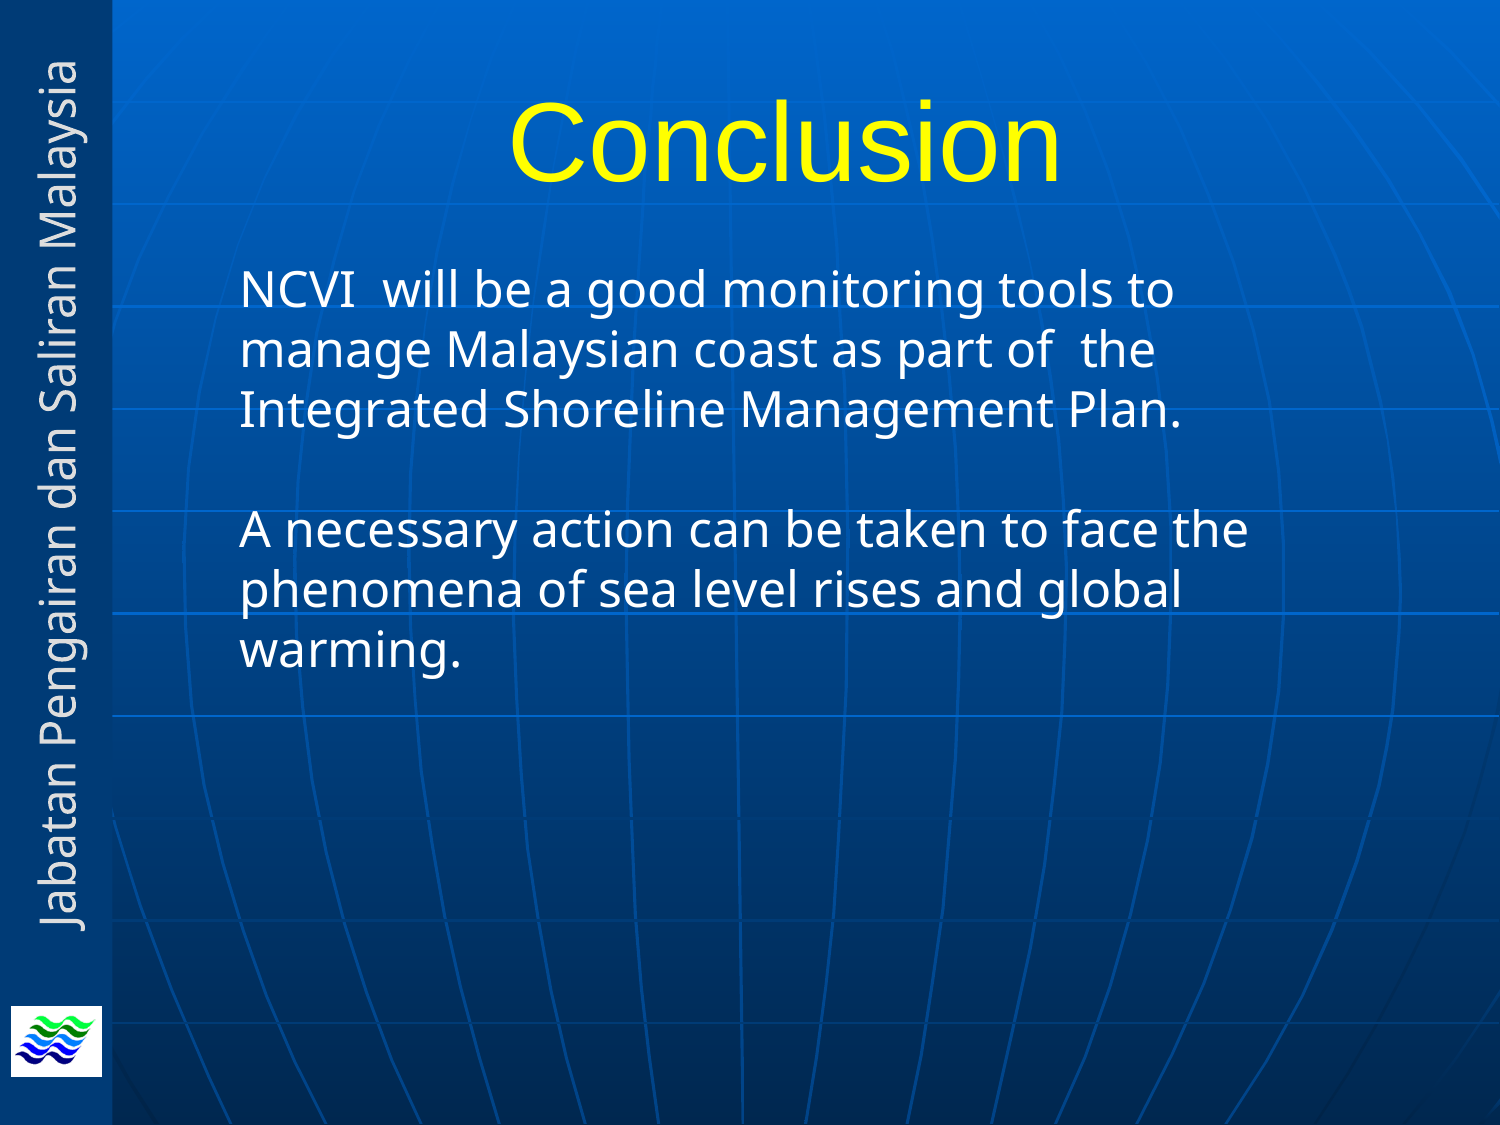

Conclusion
NCVI will be a good monitoring tools to manage Malaysian coast as part of the Integrated Shoreline Management Plan.
A necessary action can be taken to face the phenomena of sea level rises and global warming.
Jabatan Pengairan dan Saliran Malaysia